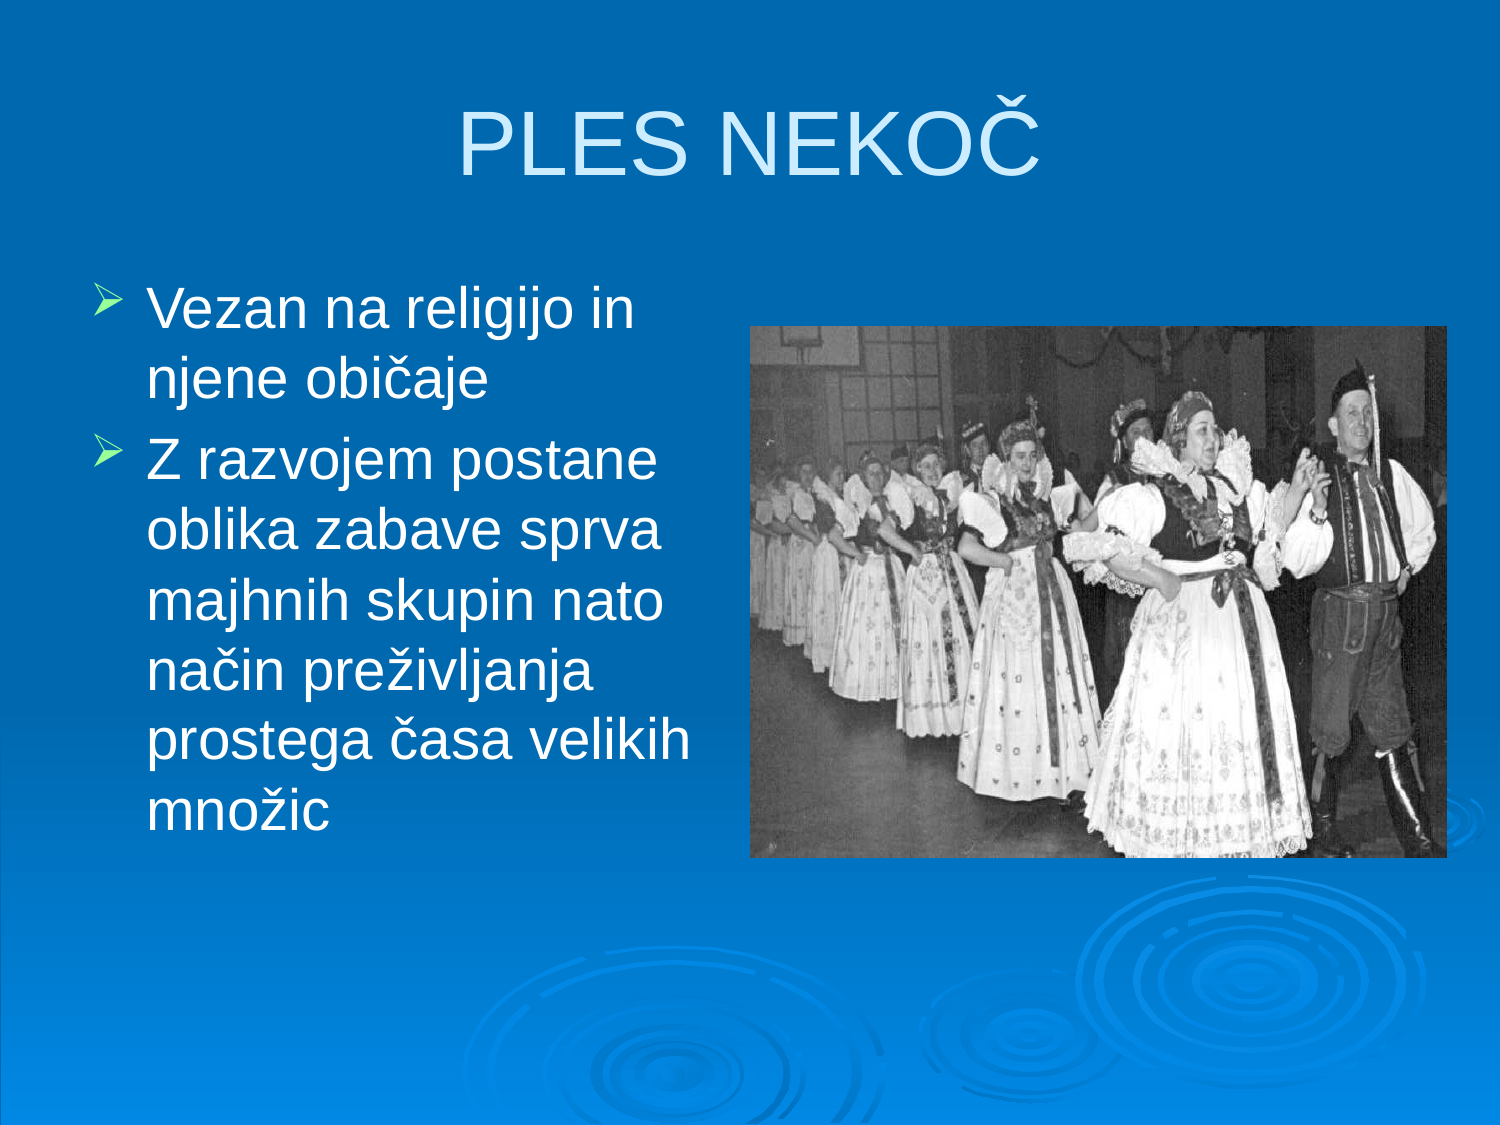

# PLES NEKOČ
Vezan na religijo in njene običaje
Z razvojem postane oblika zabave sprva majhnih skupin nato način preživljanja prostega časa velikih množic